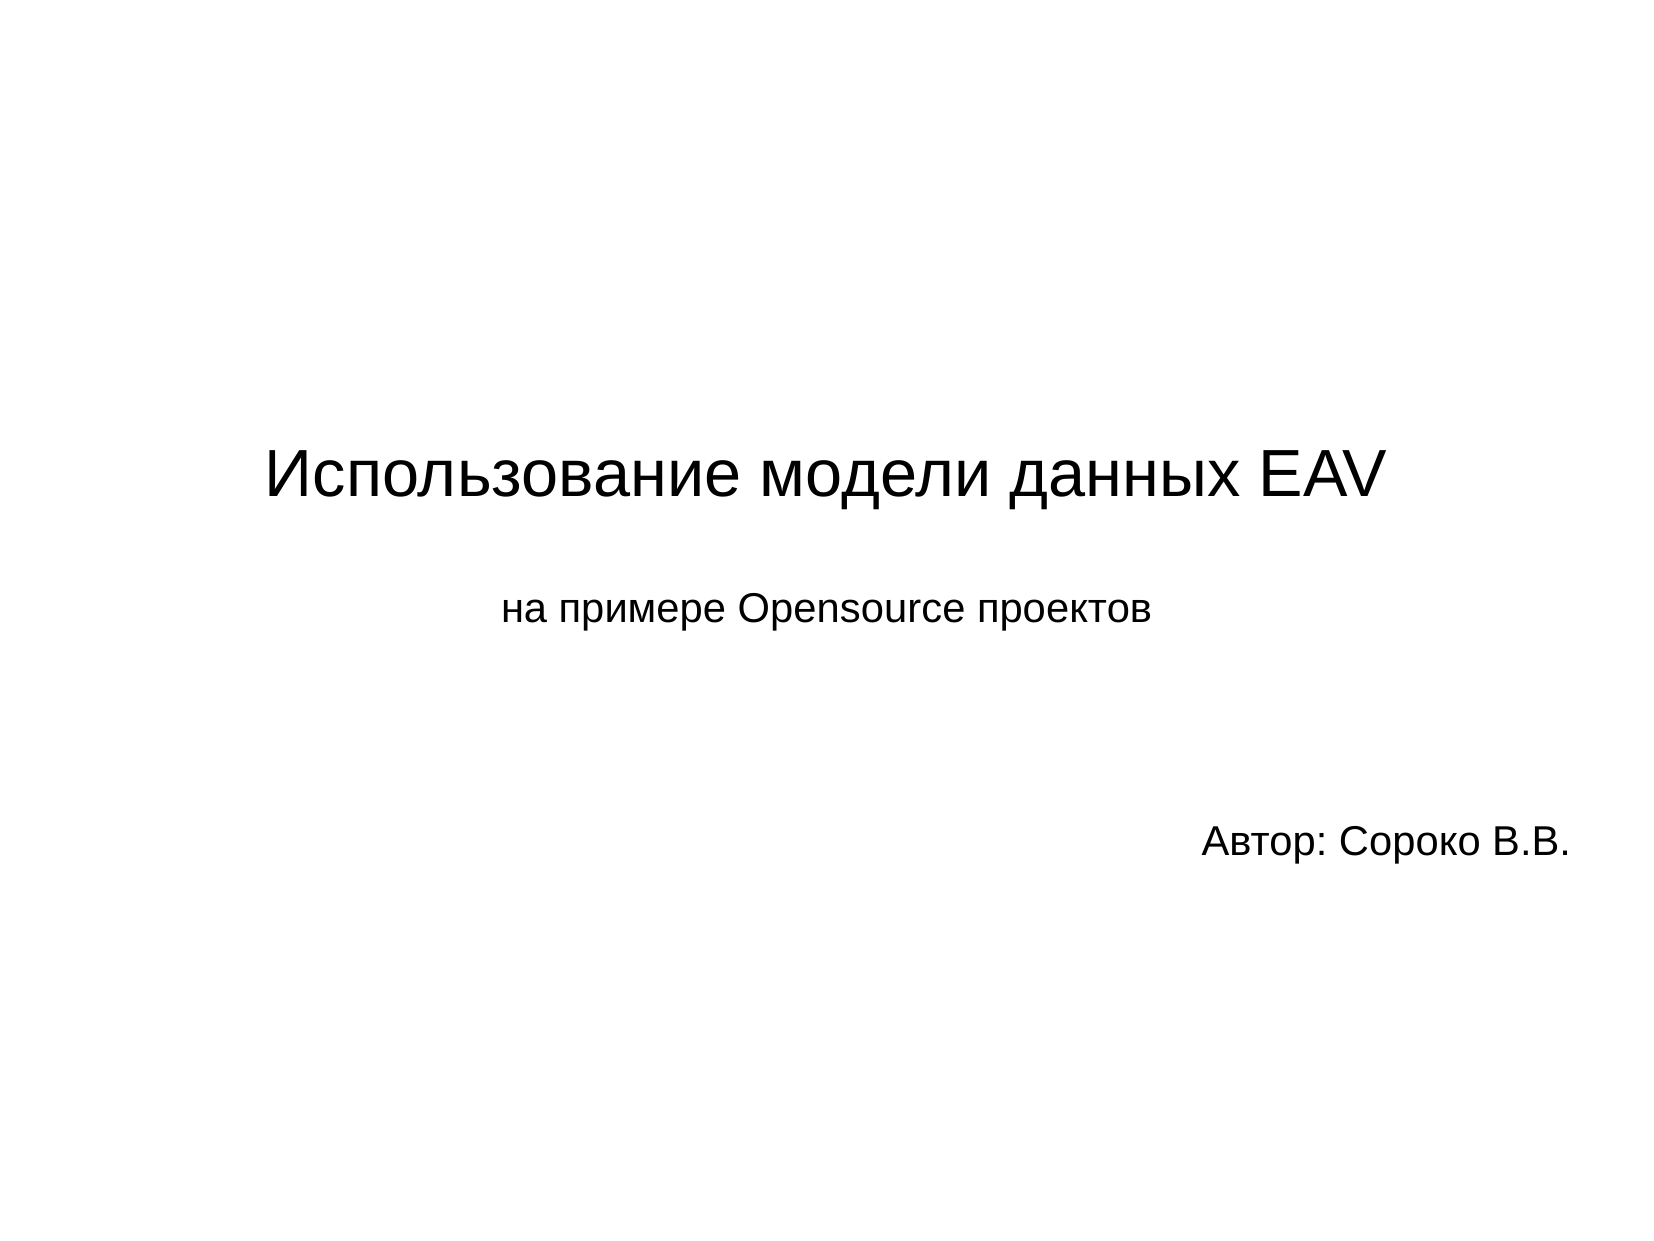

# Использование модели данных EAV
на примере Opensource проектов
Автор: Сороко В.В.